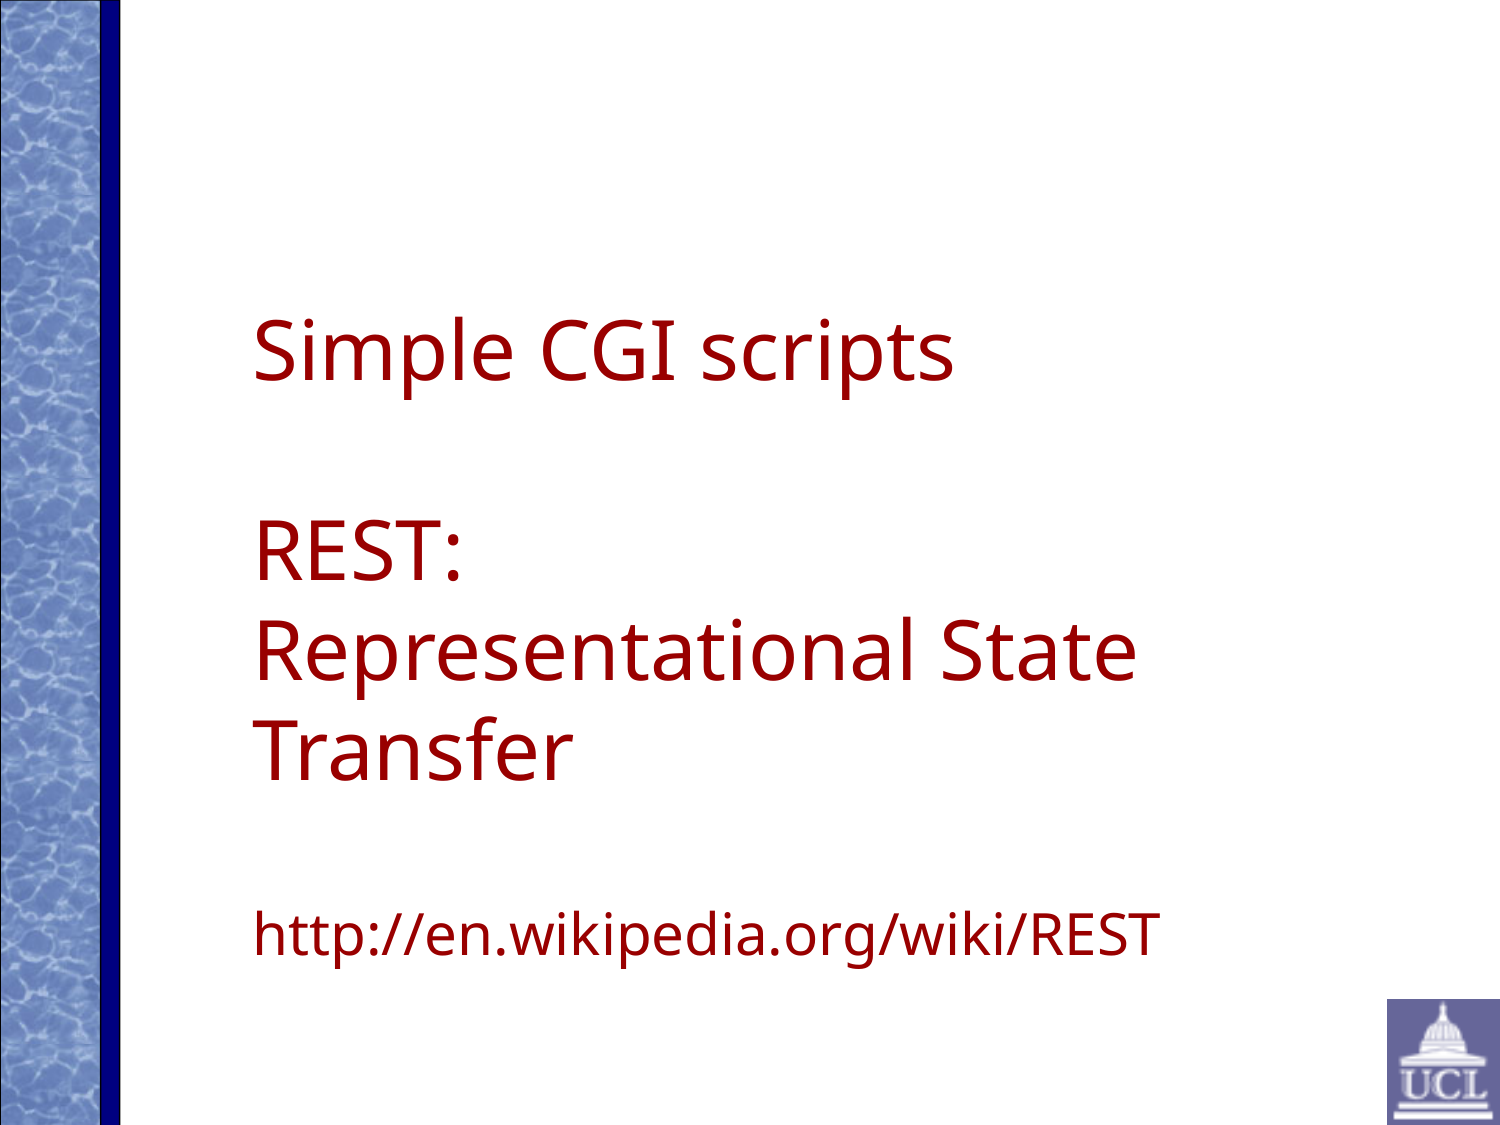

# Simple CGI scripts REST: Representational State Transfer http://en.wikipedia.org/wiki/REST